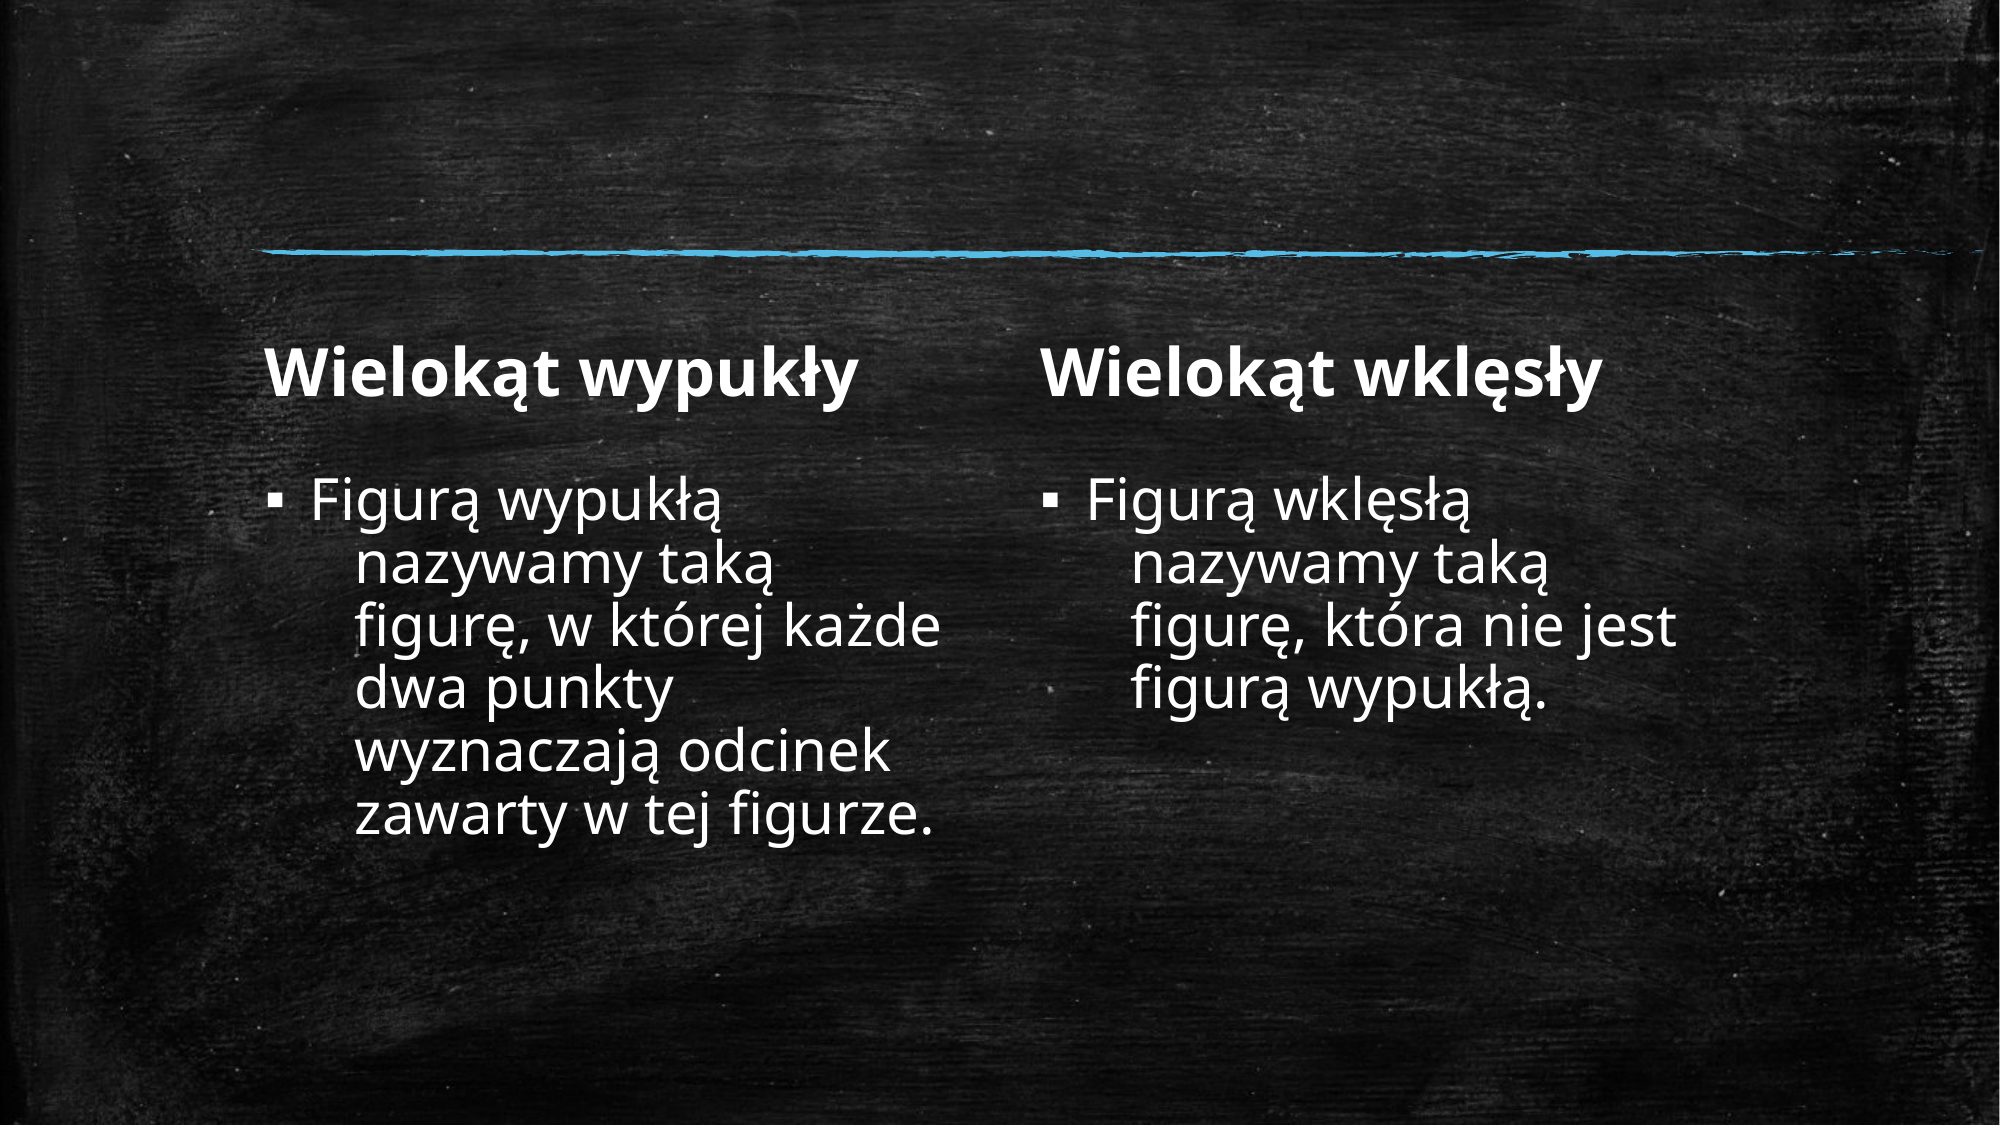

#
Wielokąt wypukły
Wielokąt wklęsły
Figurą wypukłą nazywamy taką figurę, w której każde dwa punkty wyznaczają odcinek zawarty w tej figurze.
Figurą wklęsłą nazywamy taką figurę, która nie jest figurą wypukłą.